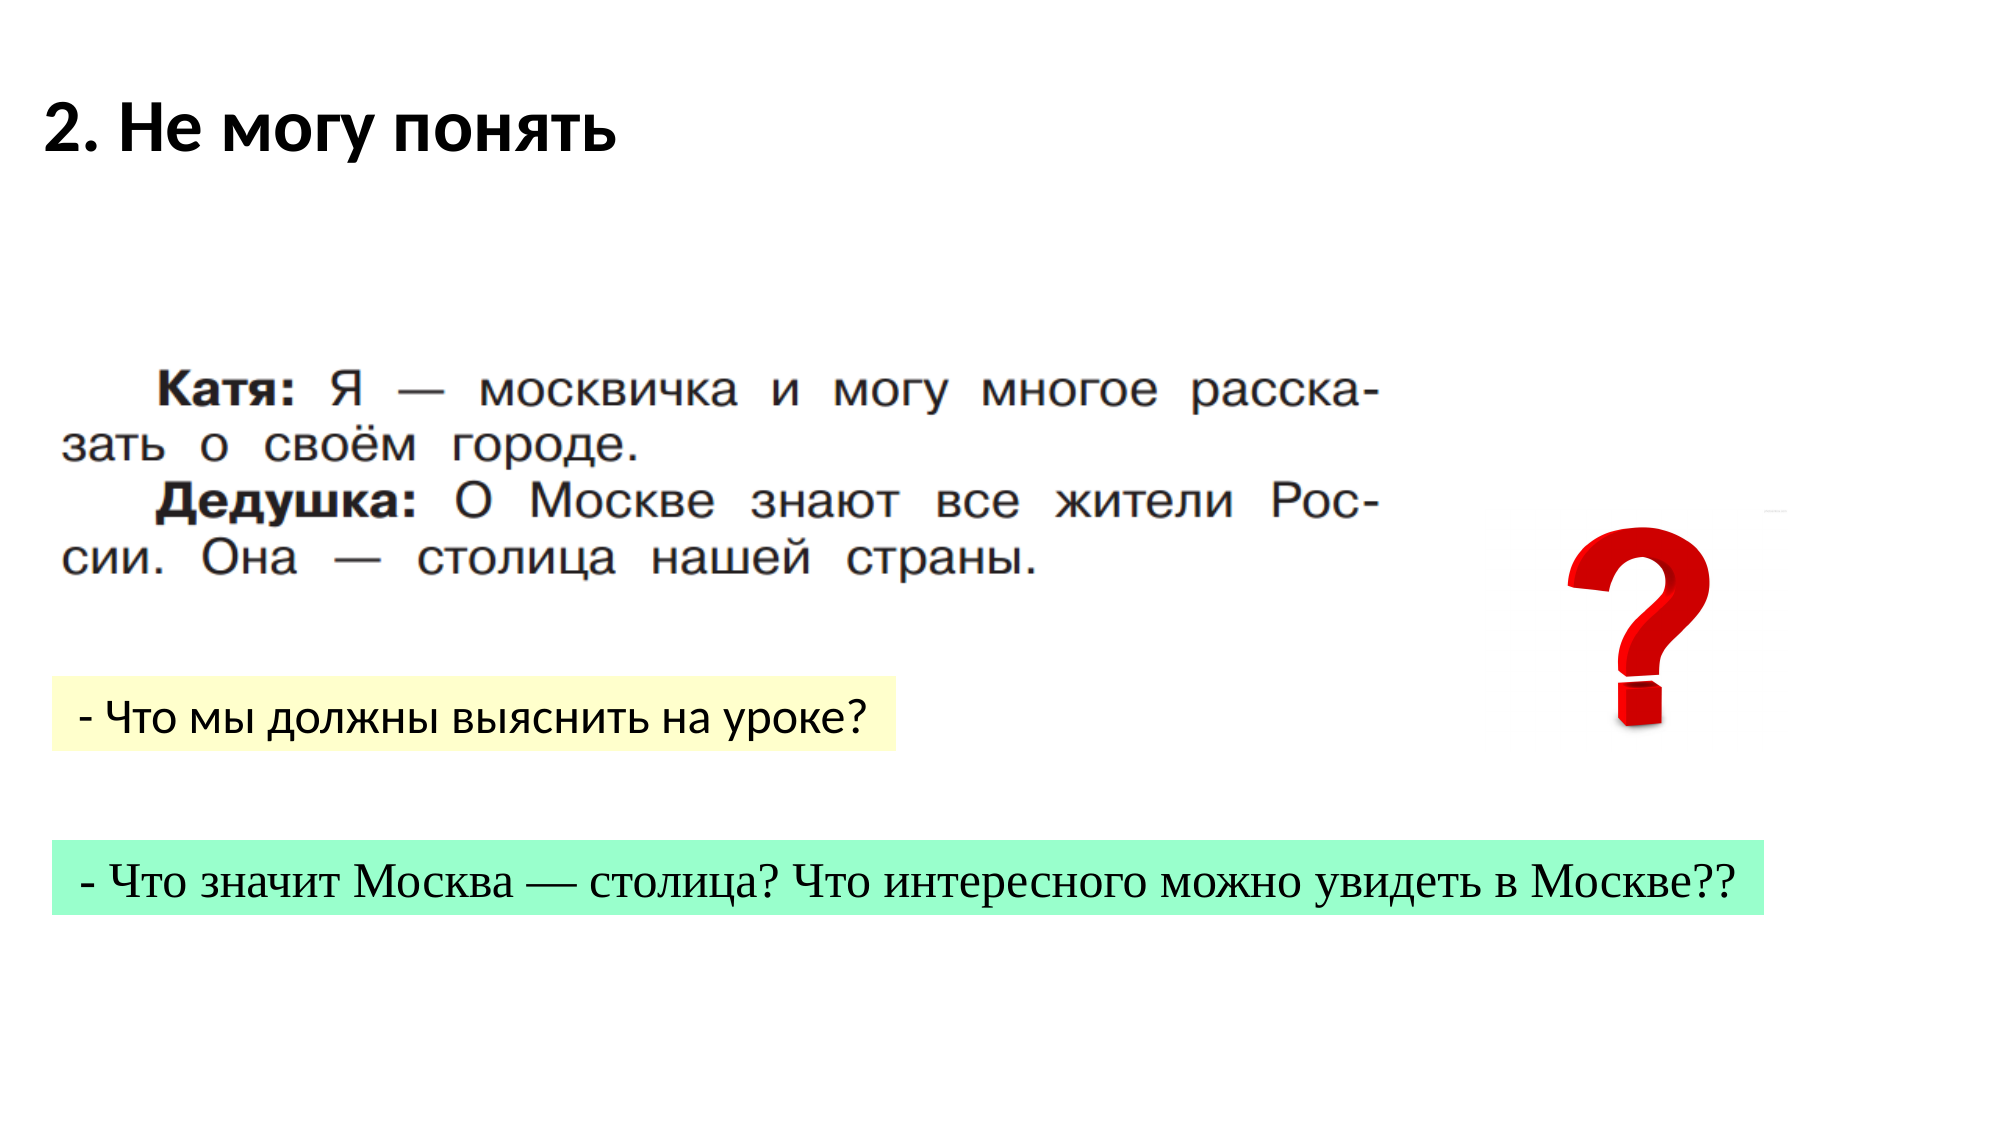

# 2. Не могу понять
 - Что мы должны выяснить на уроке?
 - Что значит Москва — столица? Что интересного можно увидеть в Москве??